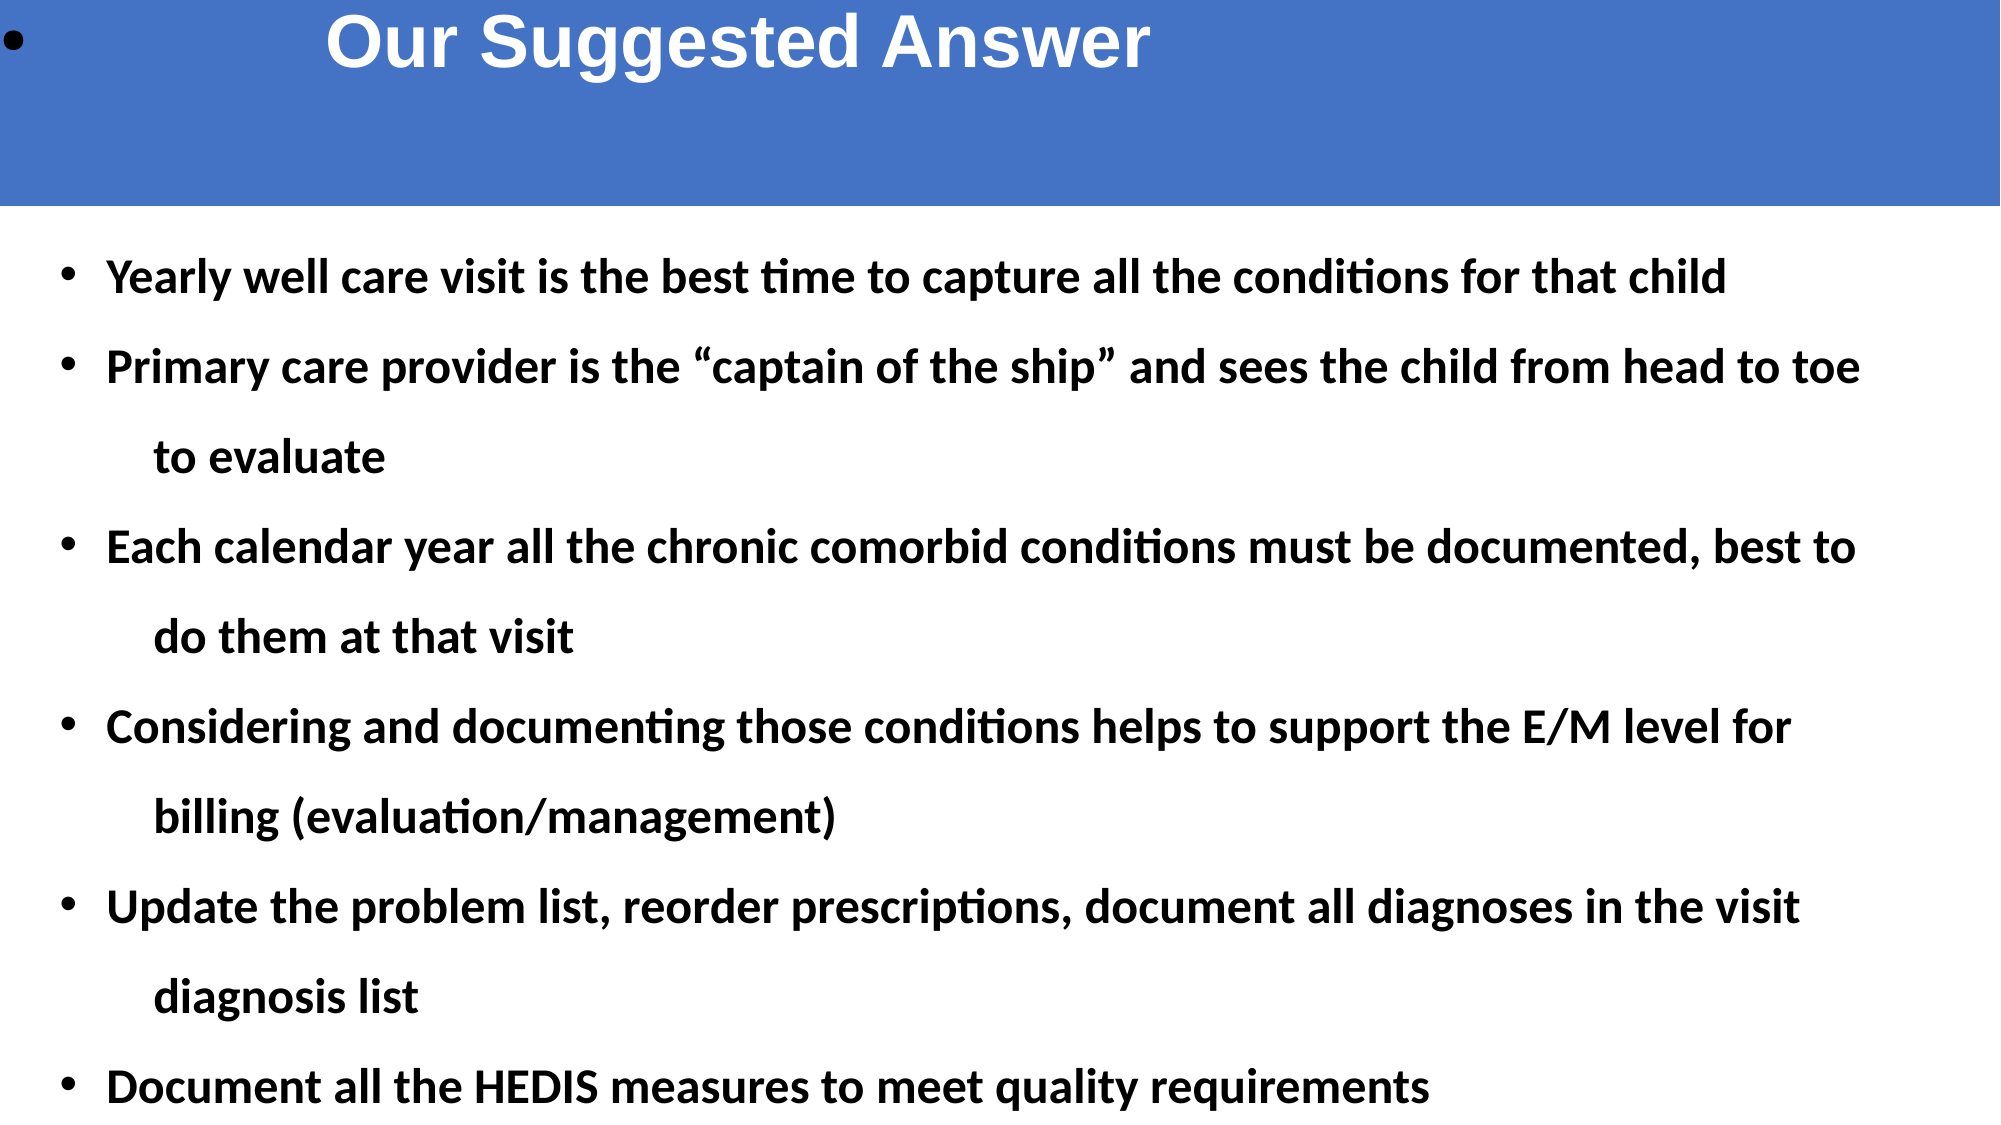

| Our Suggested Answer |
| --- |
Yearly well care visit is the best time to capture all the conditions for that child
Primary care provider is the “captain of the ship” and sees the child from head to toe to evaluate
Each calendar year all the chronic comorbid conditions must be documented, best to do them at that visit
Considering and documenting those conditions helps to support the E/M level for billing (evaluation/management)
Update the problem list, reorder prescriptions, document all diagnoses in the visit diagnosis list
Document all the HEDIS measures to meet quality requirements